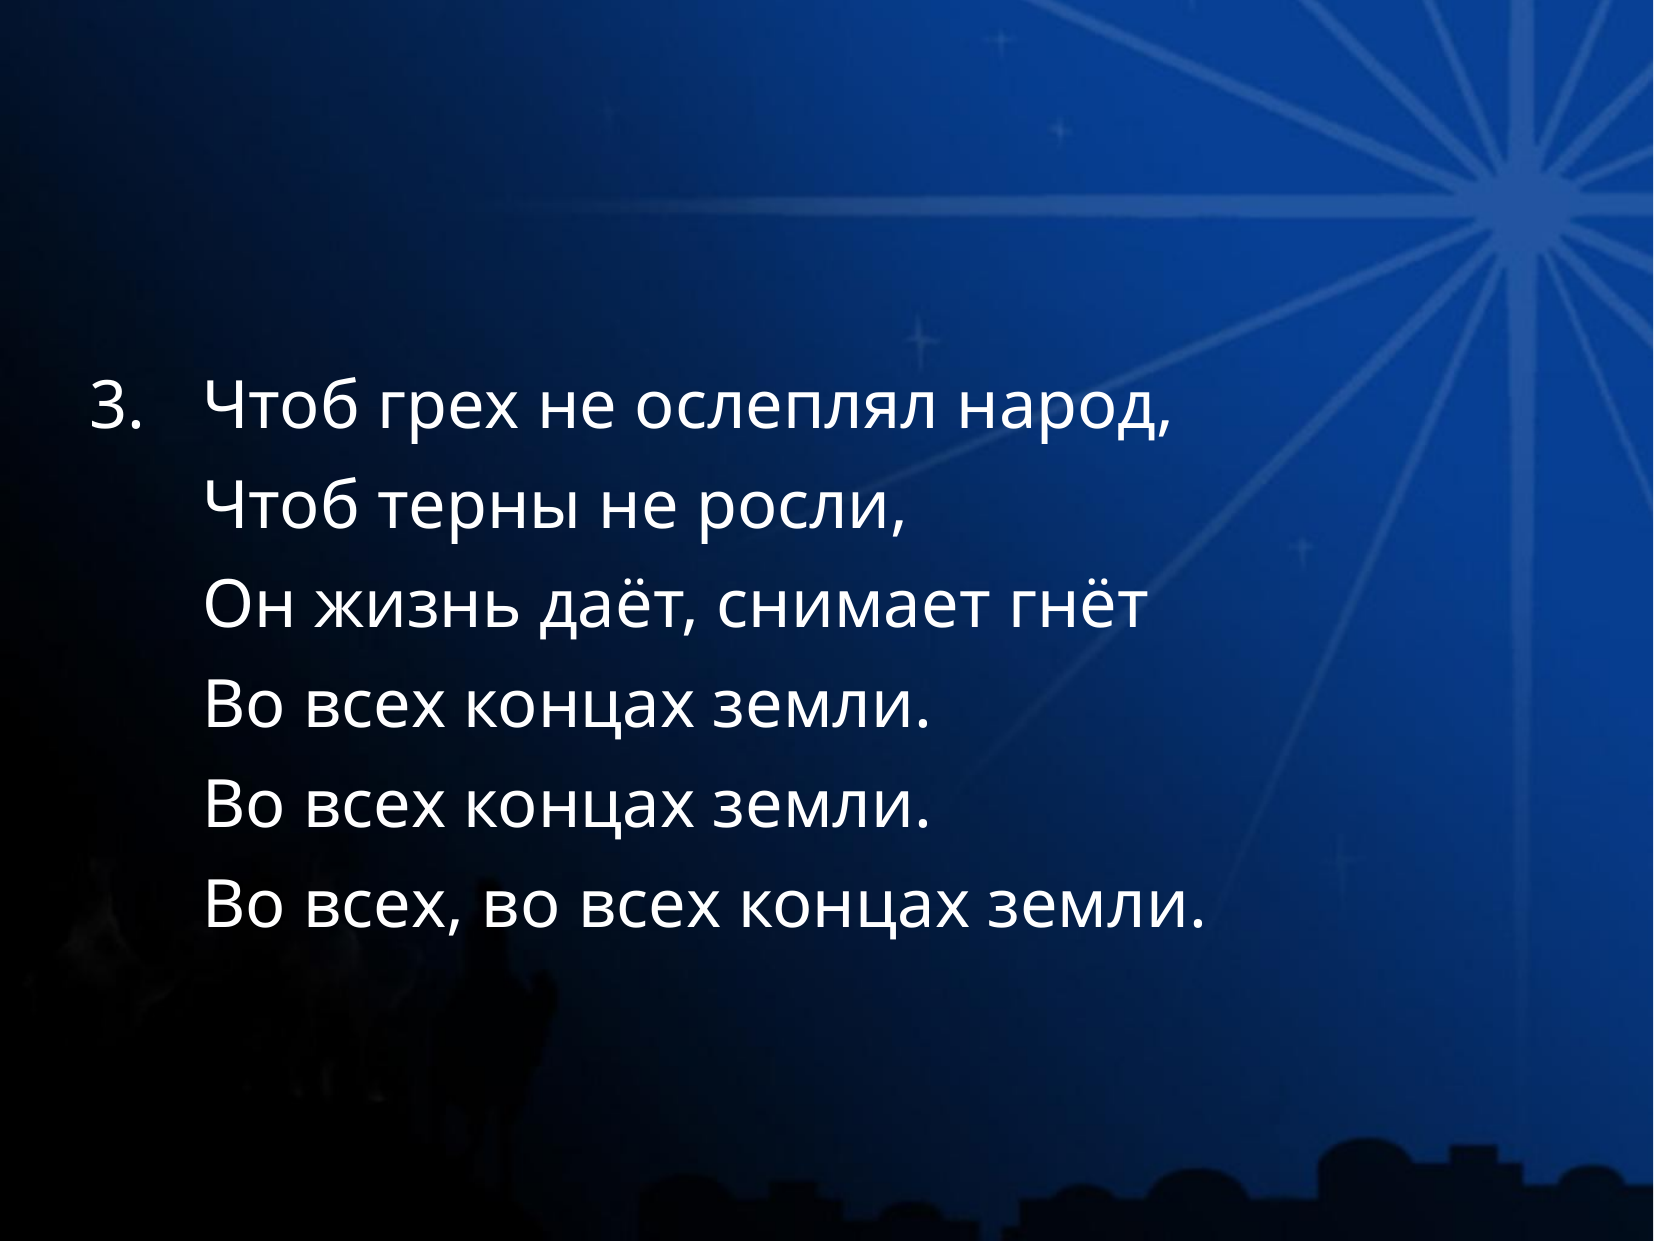

3.	Чтоб грех не ослеплял народ,
	Чтоб терны не росли,
	Он жизнь даёт, снимает гнёт
	Во всех концах земли.
	Во всех концах земли.
	Во всех, во всех концах земли.